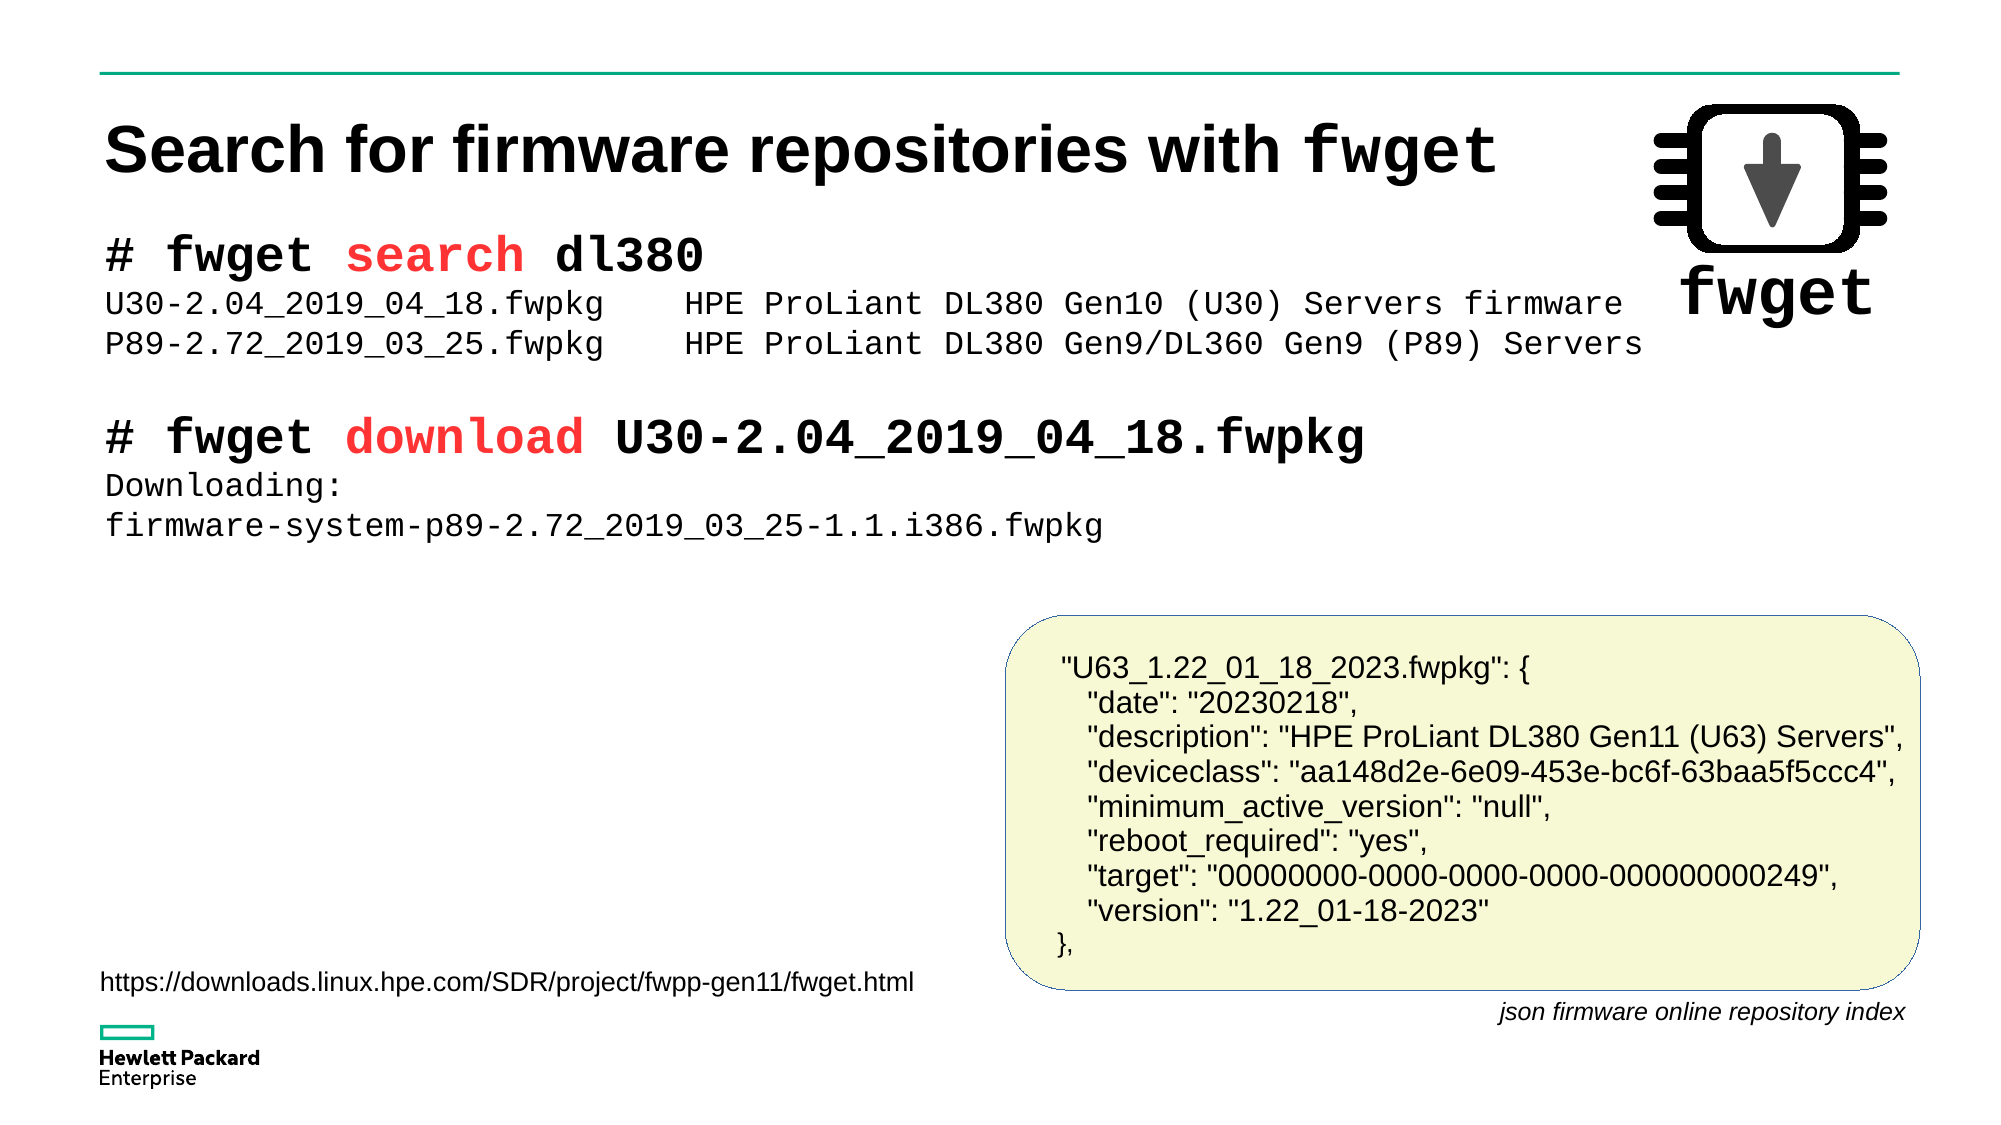

Search for firmware repositories with fwget
# fwget search dl380
U30-2.04_2019_04_18.fwpkg HPE ProLiant DL380 Gen10 (U30) Servers firmware
P89-2.72_2019_03_25.fwpkg HPE ProLiant DL380 Gen9/DL360 Gen9 (P89) Servers
# fwget download U30-2.04_2019_04_18.fwpkg
Downloading:
firmware-system-p89-2.72_2019_03_25-1.1.i386.fwpkg
fwget
 "U63_1.22_01_18_2023.fwpkg": {
 "date": "20230218",
 "description": "HPE ProLiant DL380 Gen11 (U63) Servers",
 "deviceclass": "aa148d2e-6e09-453e-bc6f-63baa5f5ccc4",
 "minimum_active_version": "null",
 "reboot_required": "yes",
 "target": "00000000-0000-0000-0000-000000000249",
 "version": "1.22_01-18-2023"
 },
https://downloads.linux.hpe.com/SDR/project/fwpp-gen11/fwget.html
json firmware online repository index